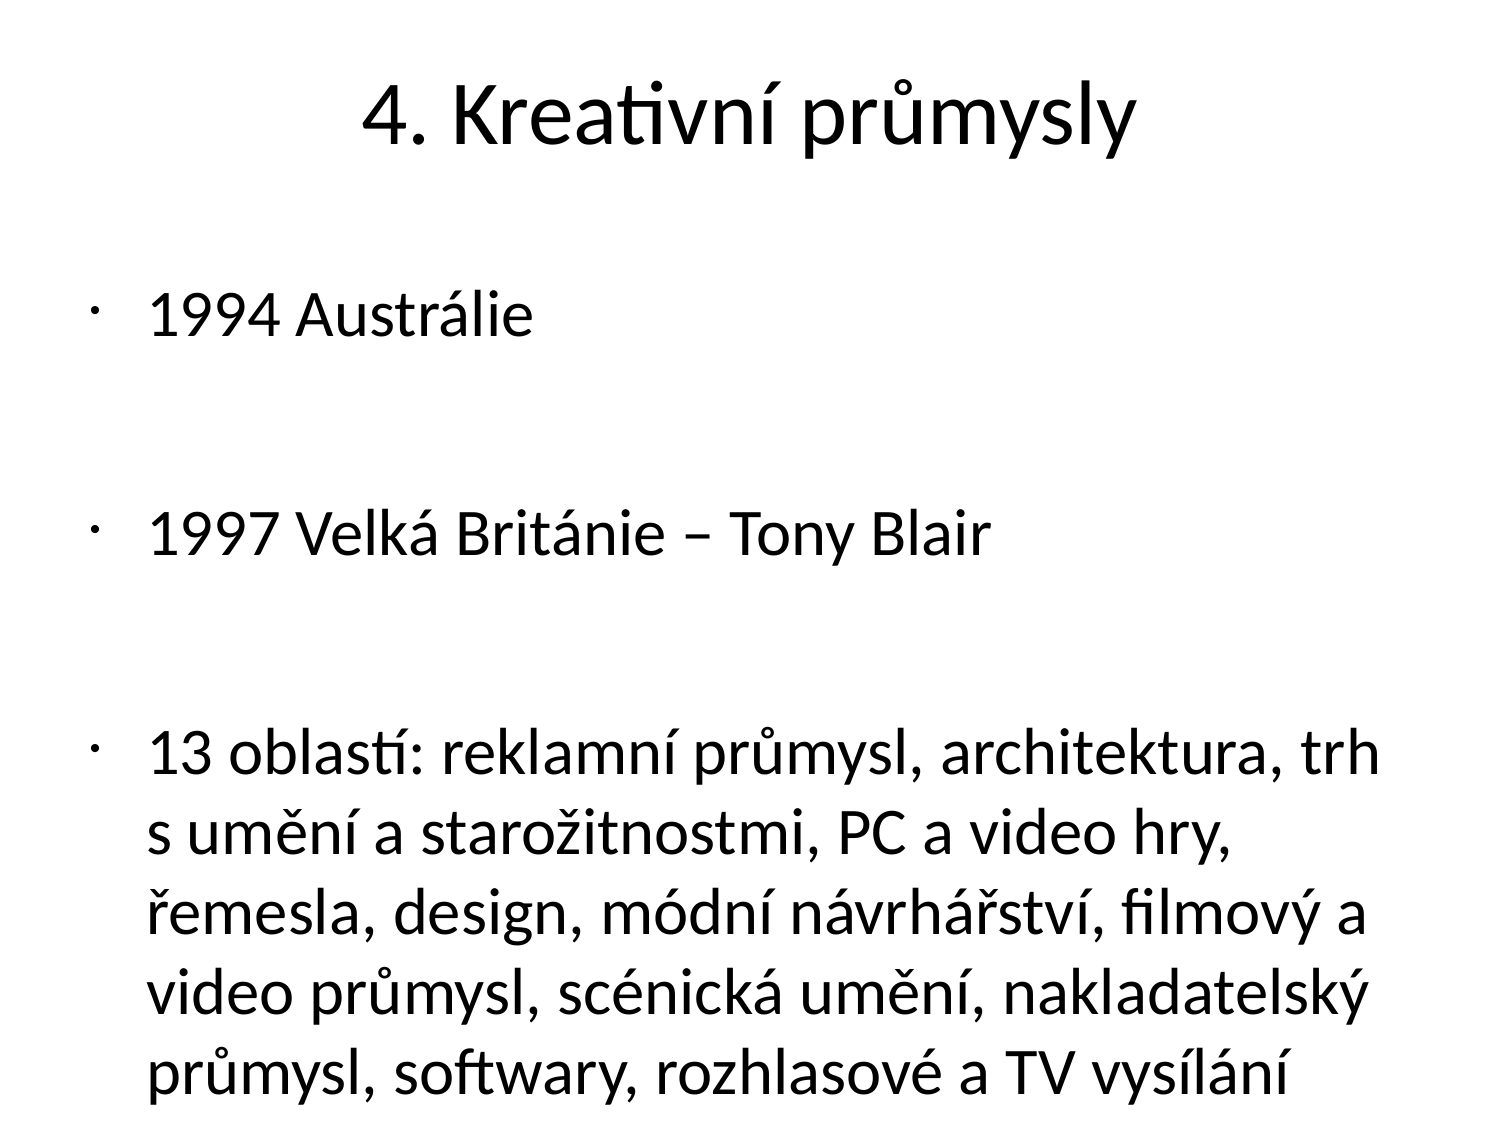

# 4. Kreativní průmysly
1994 Austrálie
1997 Velká Británie – Tony Blair
13 oblastí: reklamní průmysl, architektura, trh s umění a starožitnostmi, PC a video hry, řemesla, design, módní návrhářství, filmový a video průmysl, scénická umění, nakladatelský průmysl, softwary, rozhlasové a TV vysílání